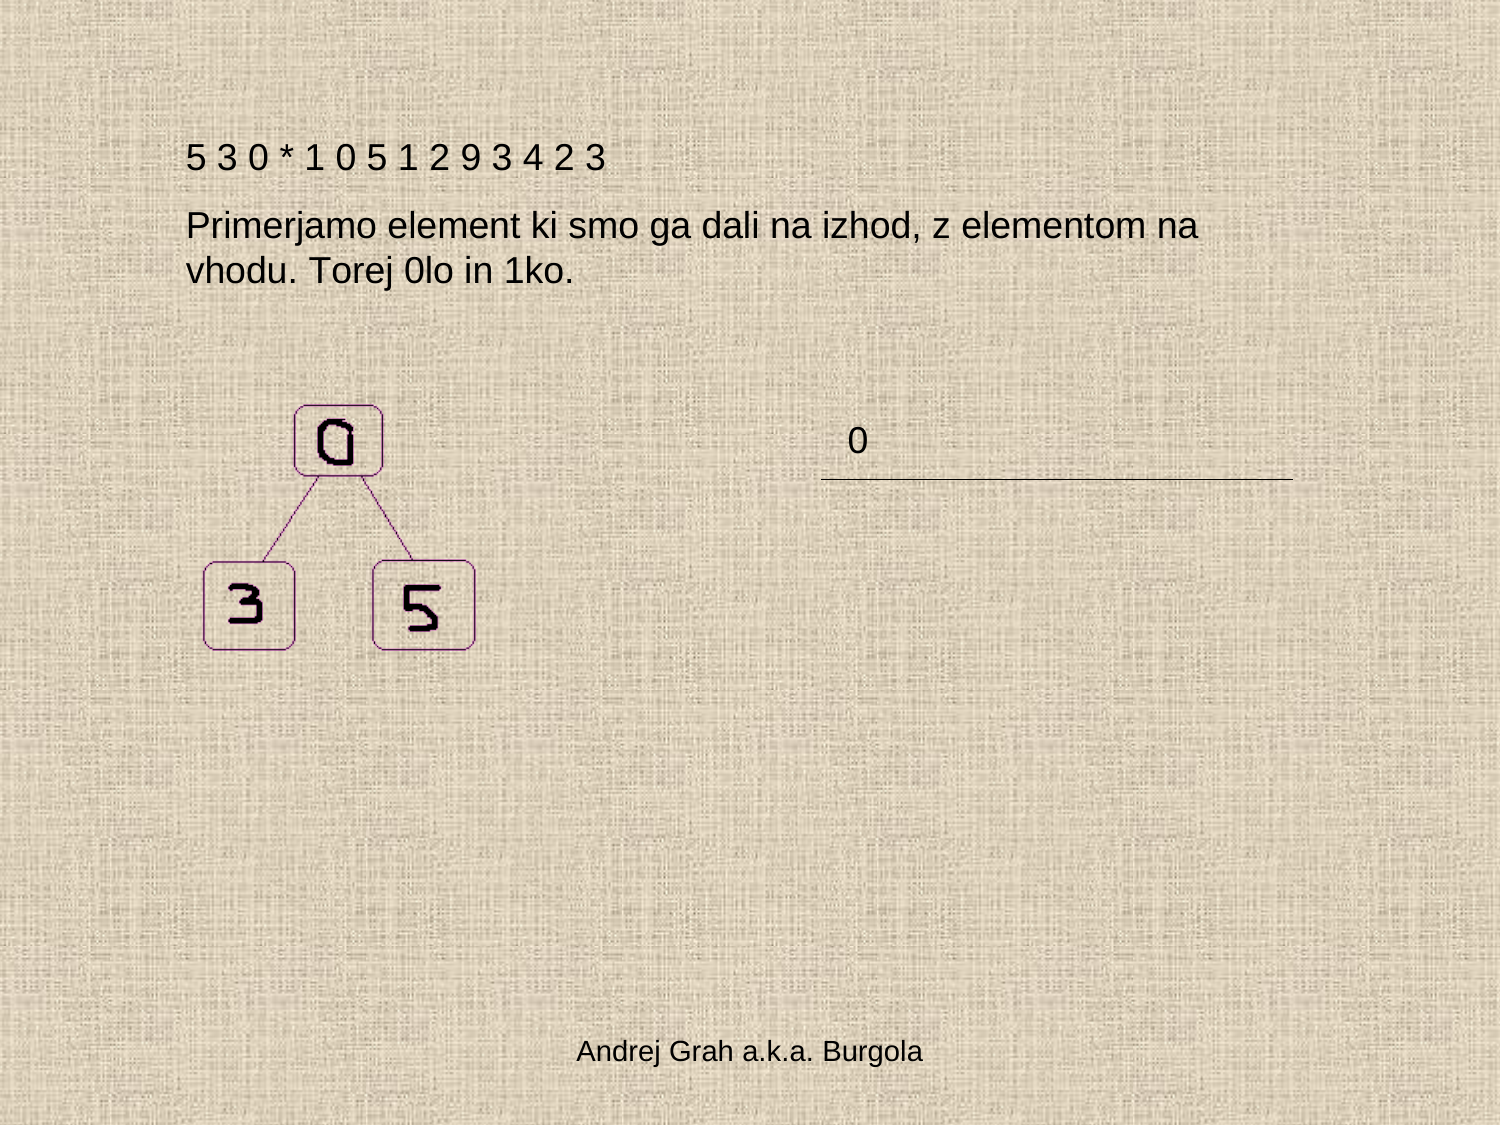

5 3 0 * 1 0 5 1 2 9 3 4 2 3
Primerjamo element ki smo ga dali na izhod, z elementom na vhodu. Torej 0lo in 1ko.
0
Andrej Grah a.k.a. Burgola